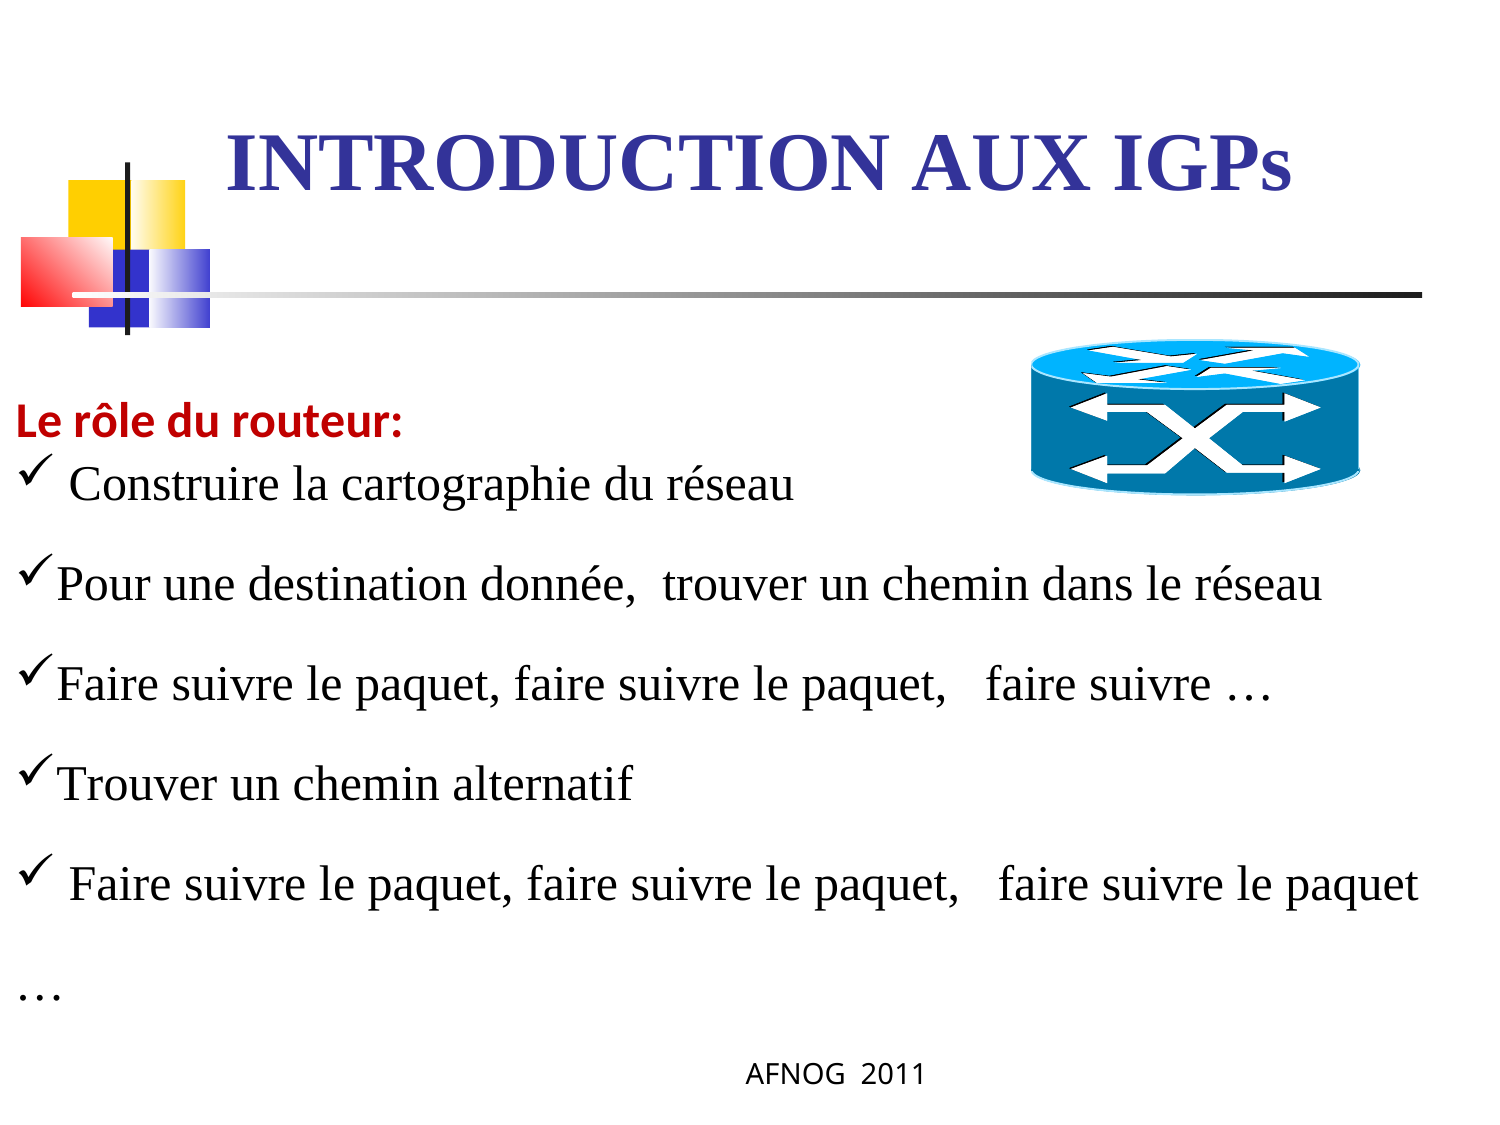

INTRODUCTION AUX IGPs
Le rôle du routeur:
 Construire la cartographie du réseau
Pour une destination donnée, trouver un chemin dans le réseau
Faire suivre le paquet, faire suivre le paquet, faire suivre …
Trouver un chemin alternatif
 Faire suivre le paquet, faire suivre le paquet, faire suivre le paquet …
AFNOG 2011